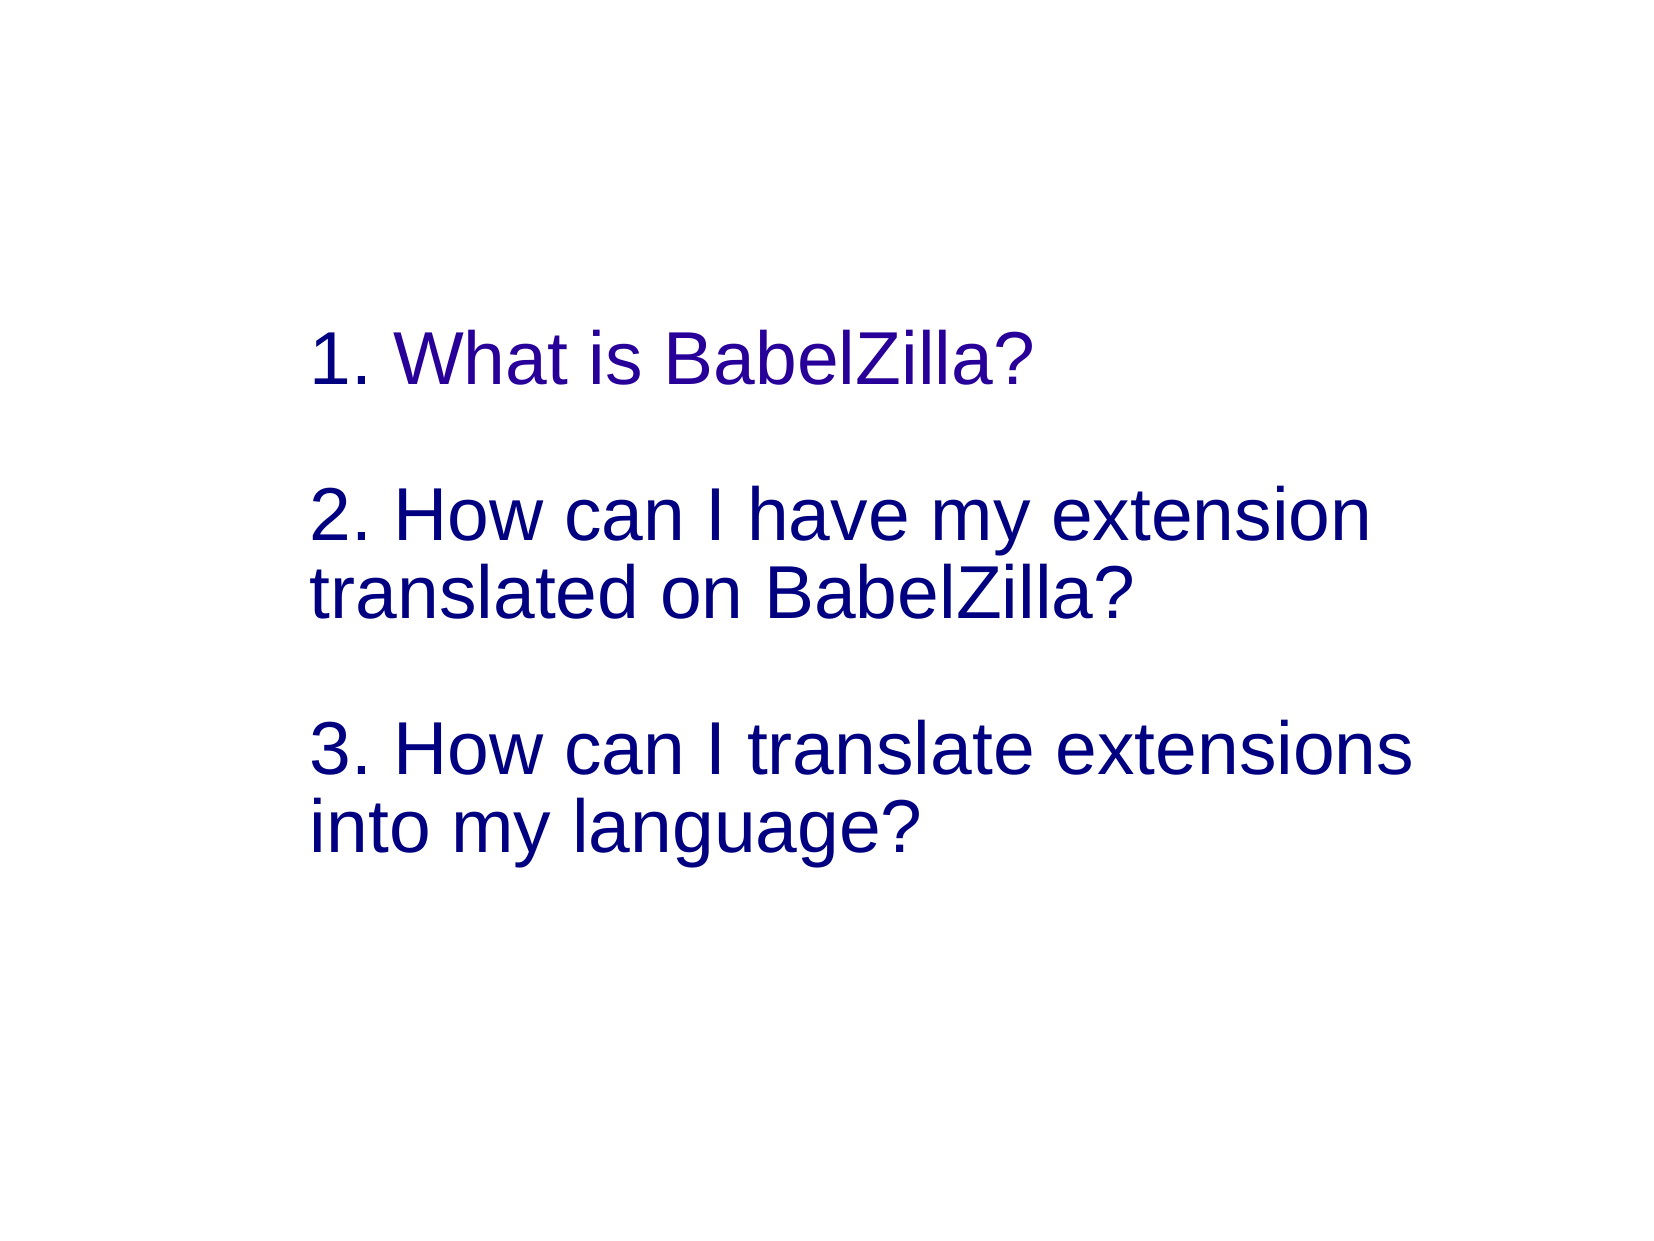

#
1. What is BabelZilla?
2. How can I have my extension translated on BabelZilla?
3. How can I translate extensions into my language?